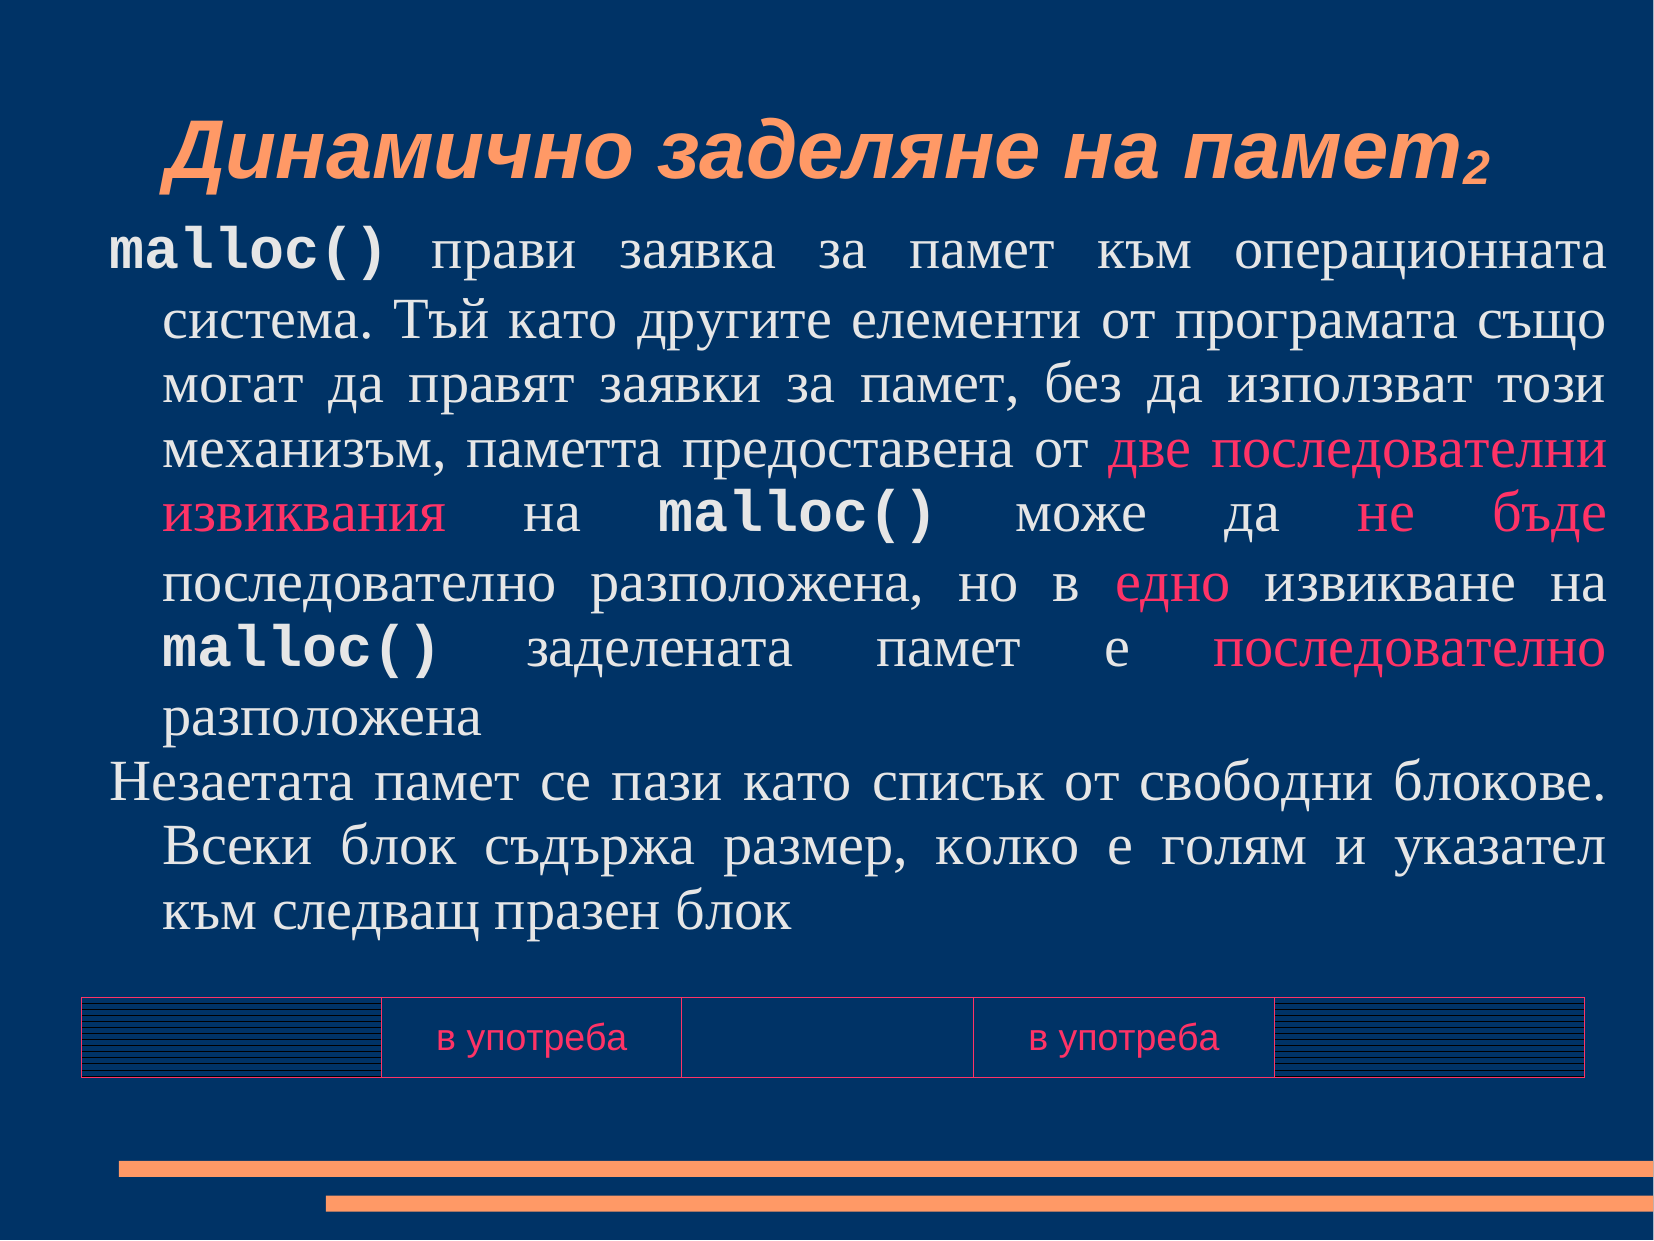

# Динамично заделяне на памет2
malloc() прави заявка за памет към операционната система. Тъй като другите елементи от програмата също могат да правят заявки за памет, без да използват този механизъм, паметта предоставена от две последователни извиквания на malloc() може да не бъде последователно разположена, но в едно извикване на malloc() заделената памет е последователно разположена
Незаетата памет се пази като списък от свободни блокове. Всеки блок съдържа размер, колко е голям и указател към следващ празен блок
в употреба
в употреба